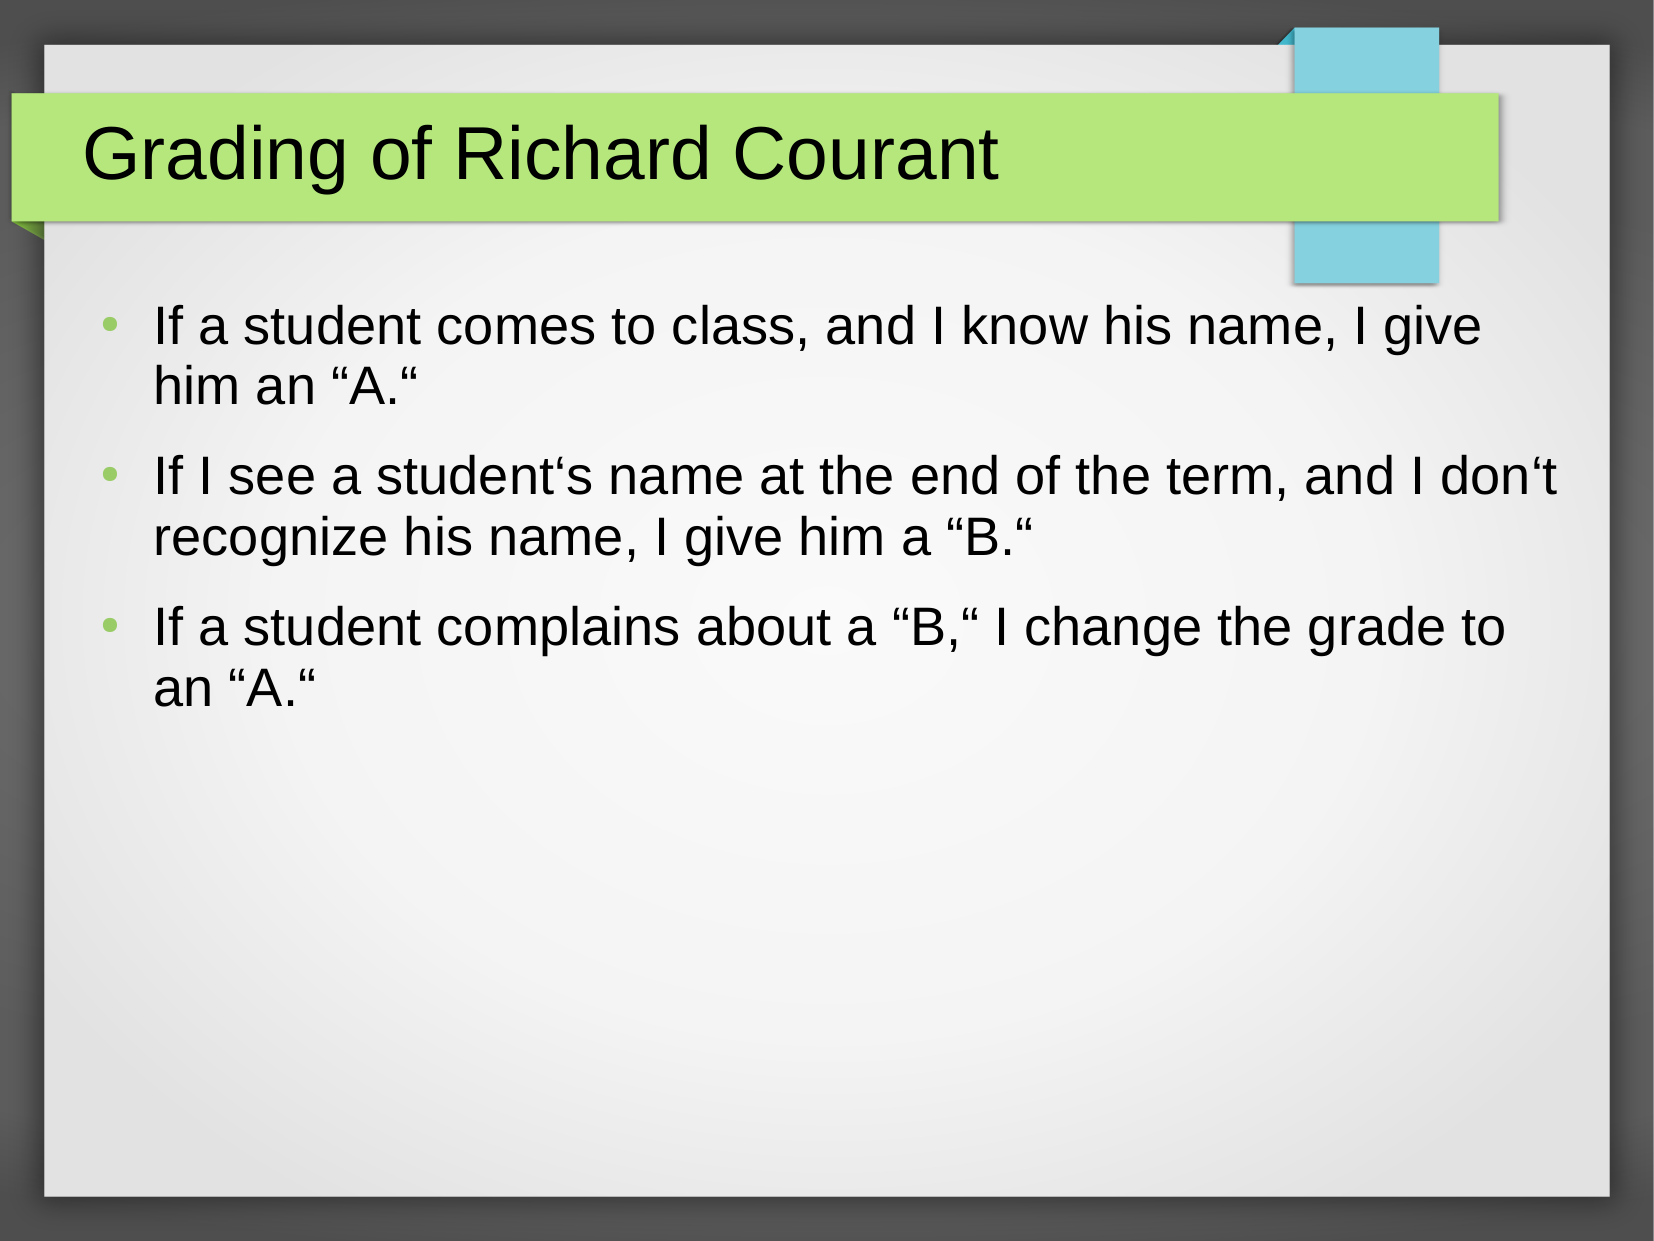

# Grading of Richard Courant
If a student comes to class, and I know his name, I give him an “A.“
If I see a student‘s name at the end of the term, and I don‘t recognize his name, I give him a “B.“
If a student complains about a “B,“ I change the grade to an “A.“